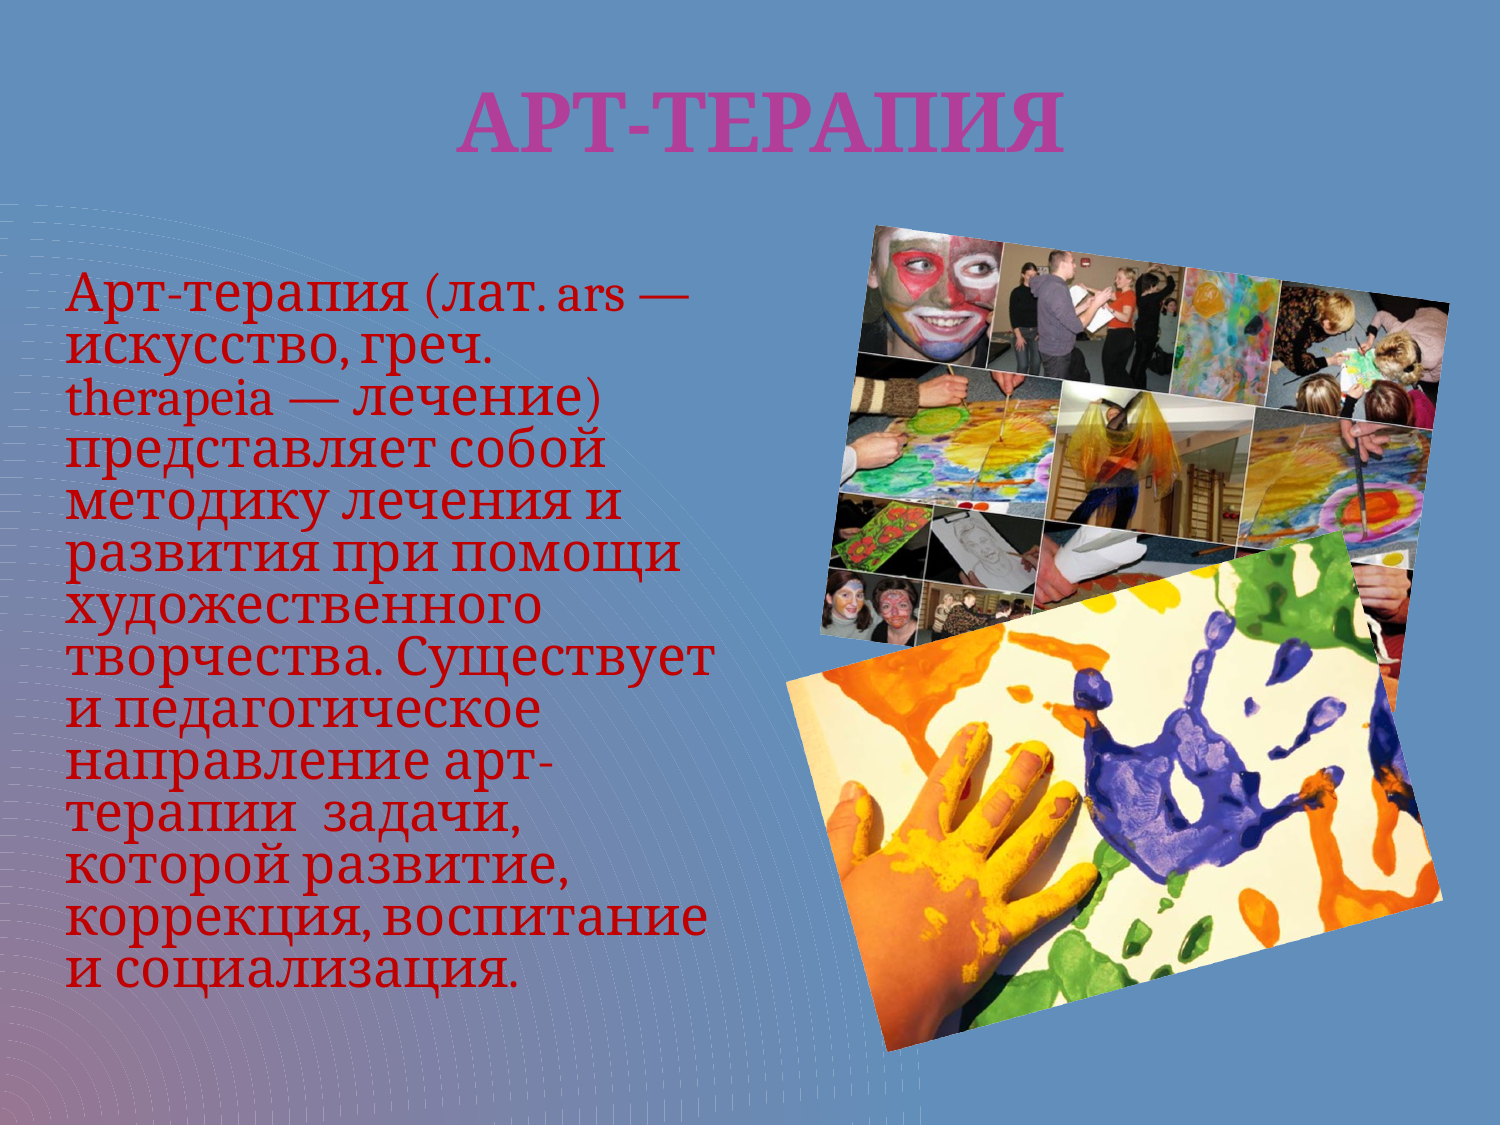

# Арт-терапия
Арт-терапия (лат. ars — искусство, греч. therapeia — лечение) представляет собой методику лечения и развития при помощи художественного творчества. Существует и педагогическое направление арт-терапии  задачи, которой развитие, коррекция, воспитание и социализация.